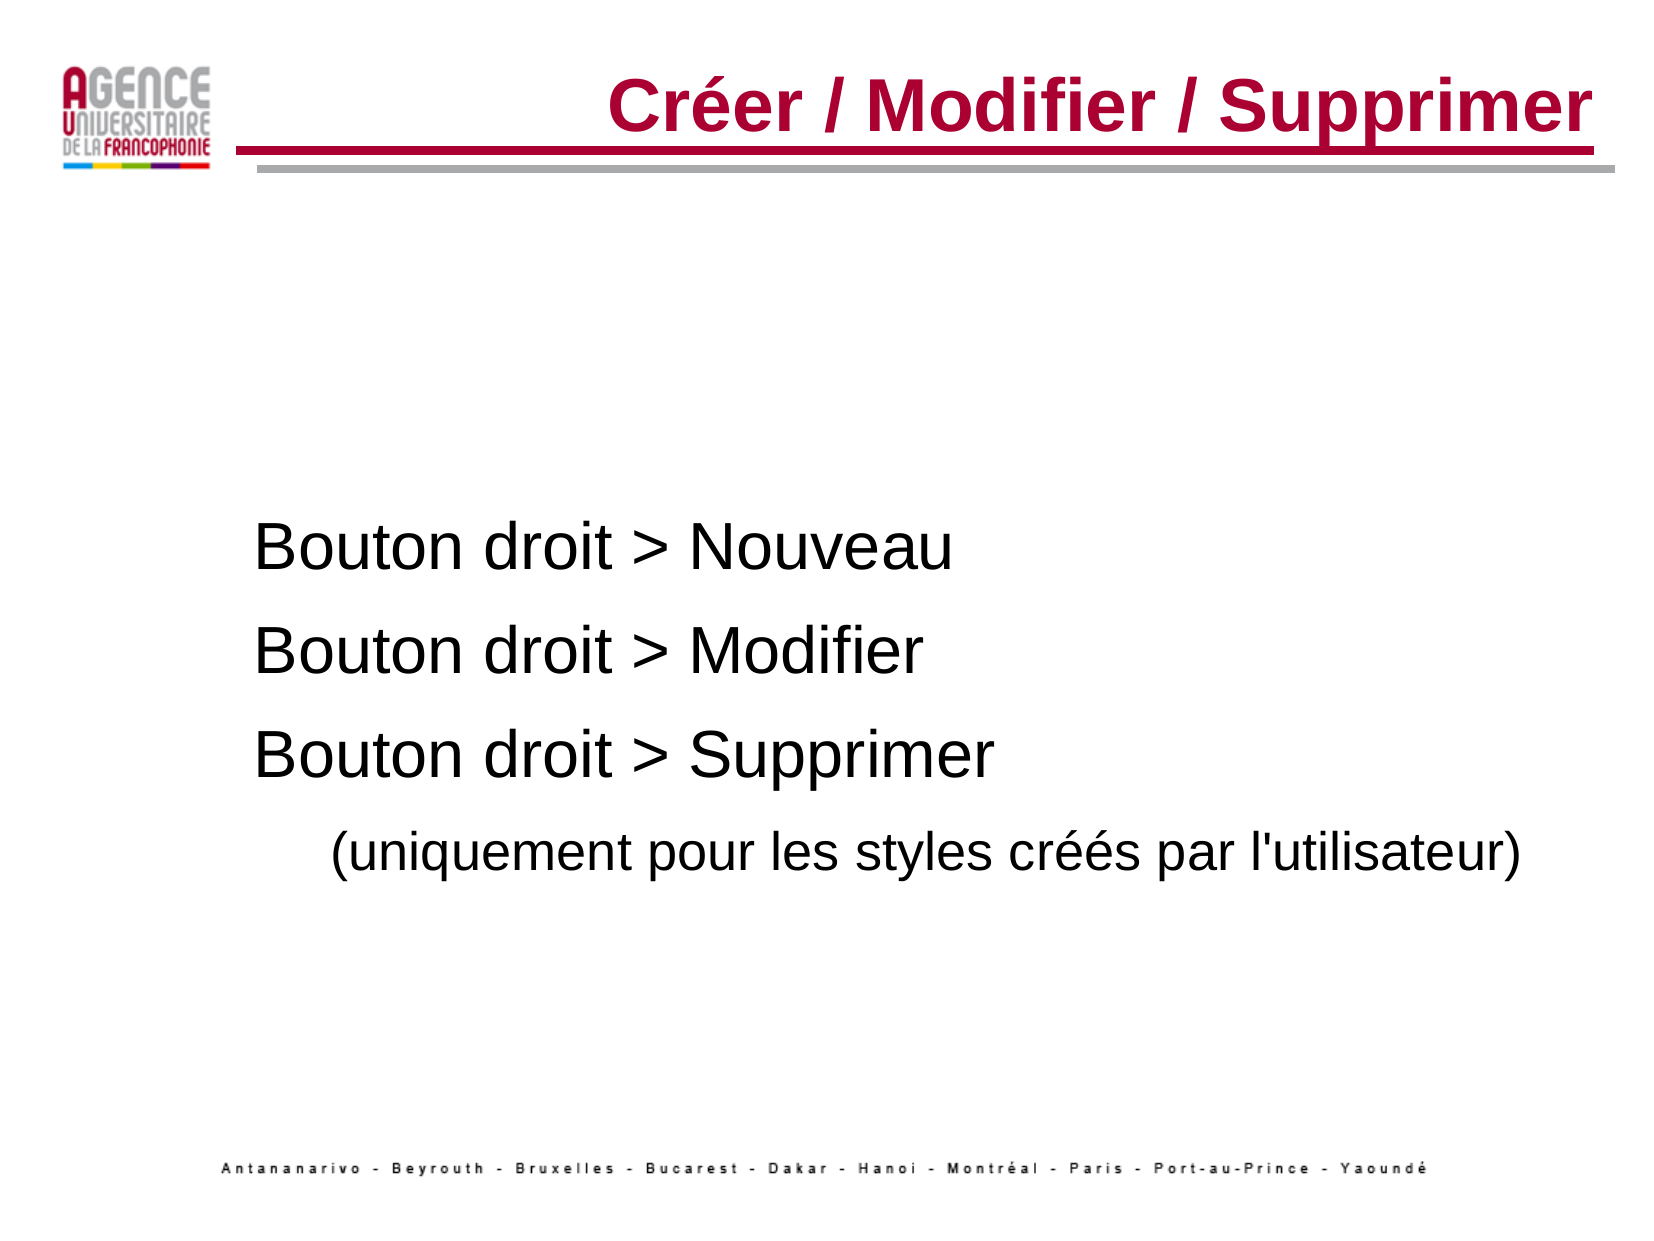

# Créer / Modifier / Supprimer
Bouton droit > Nouveau
Bouton droit > Modifier
Bouton droit > Supprimer
(uniquement pour les styles créés par l'utilisateur)